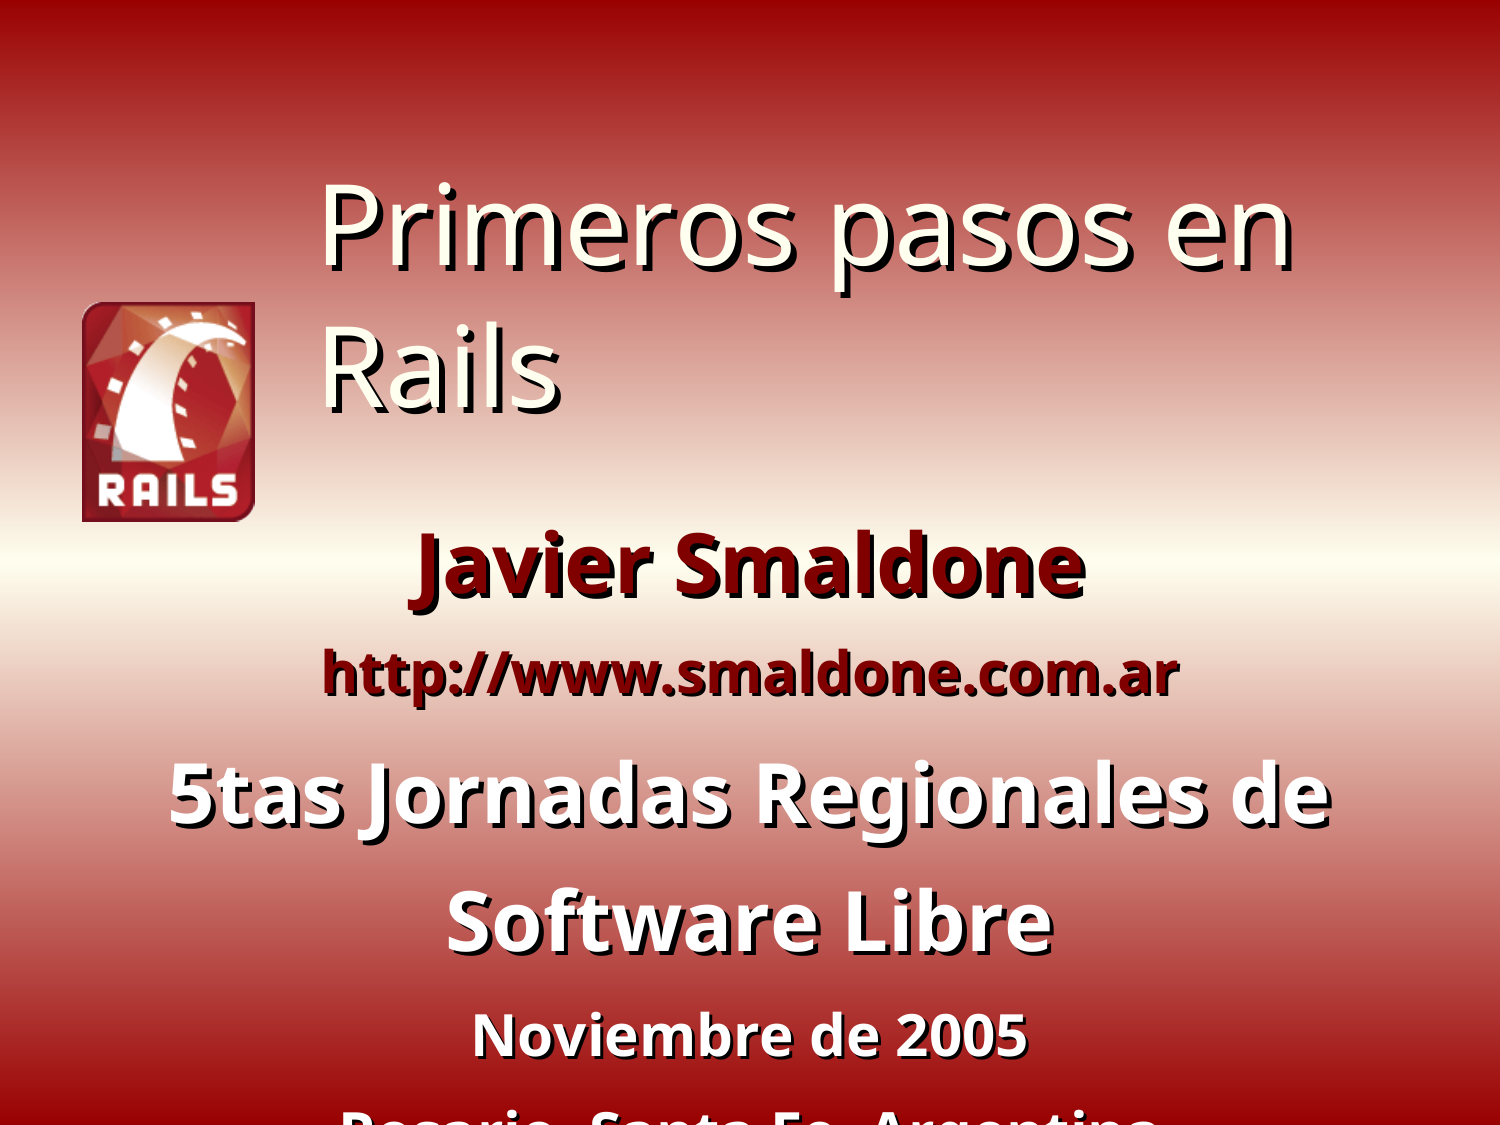

Primeros pasos en Rails
# Javier Smaldone
http://www.smaldone.com.ar
5tas Jornadas Regionales de Software Libre
Noviembre de 2005
Rosario, Santa Fe, Argentina